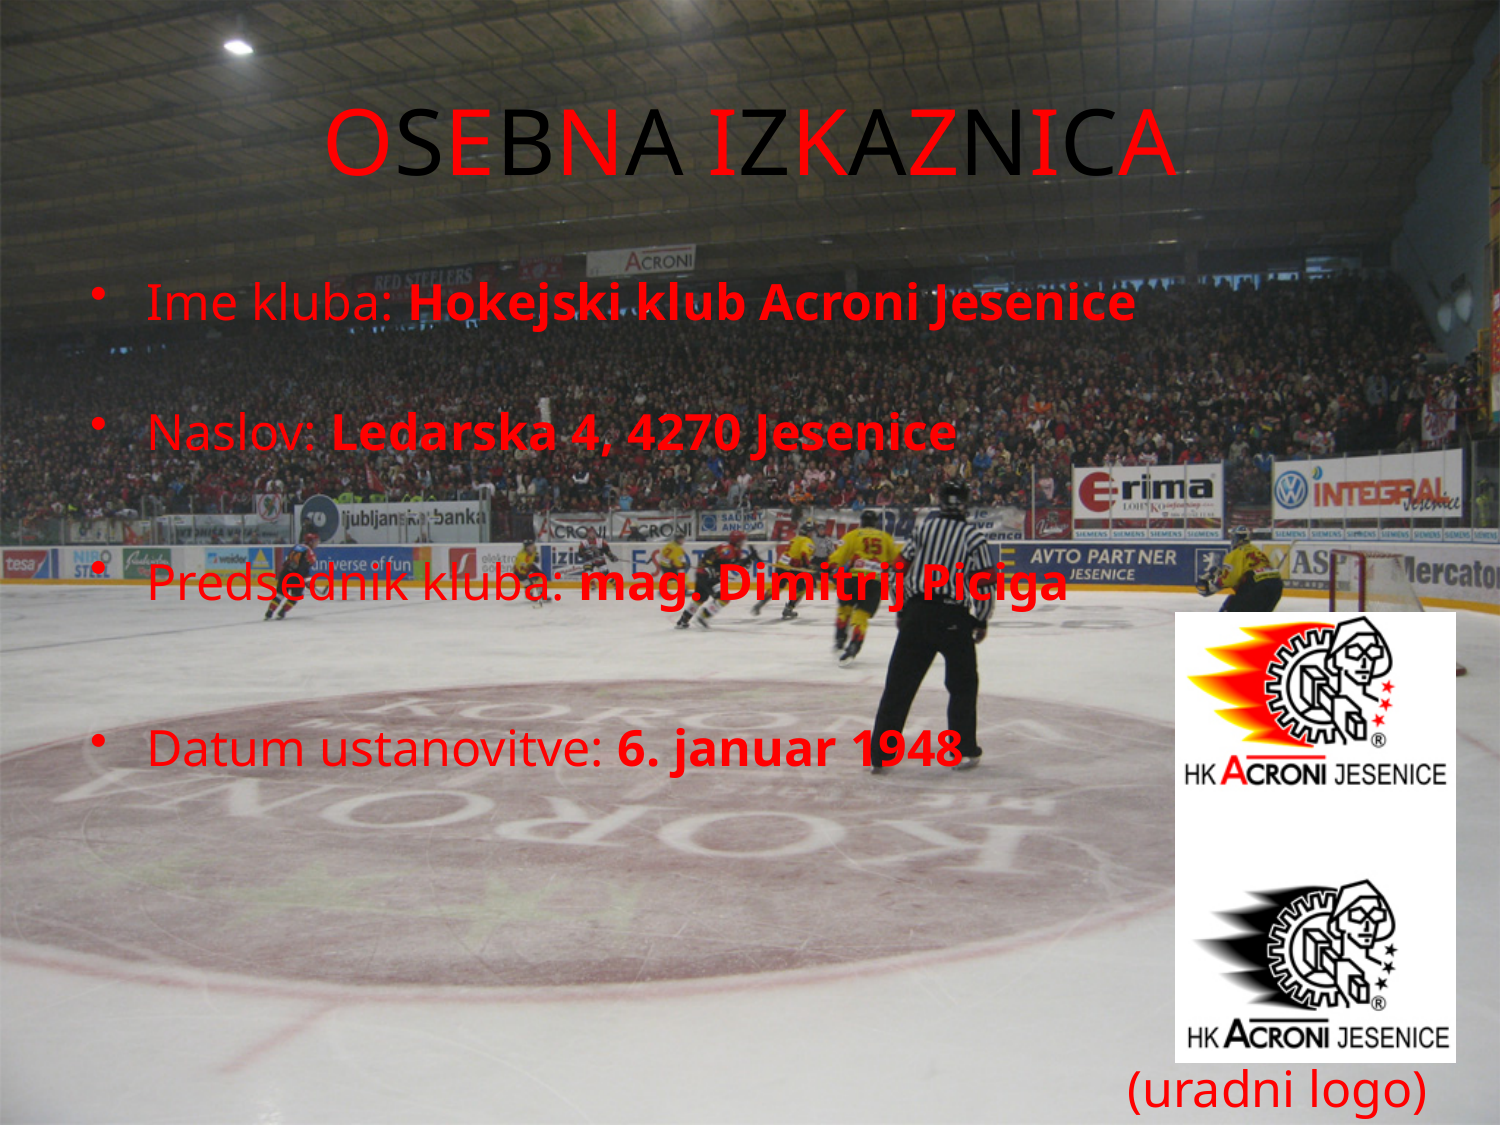

# OSEBNA IZKAZNICA
Ime kluba: Hokejski klub Acroni Jesenice
Naslov: Ledarska 4, 4270 Jesenice
Predsednik kluba: mag. Dimitrij Piciga
Datum ustanovitve: 6. januar 1948
(uradni logo)